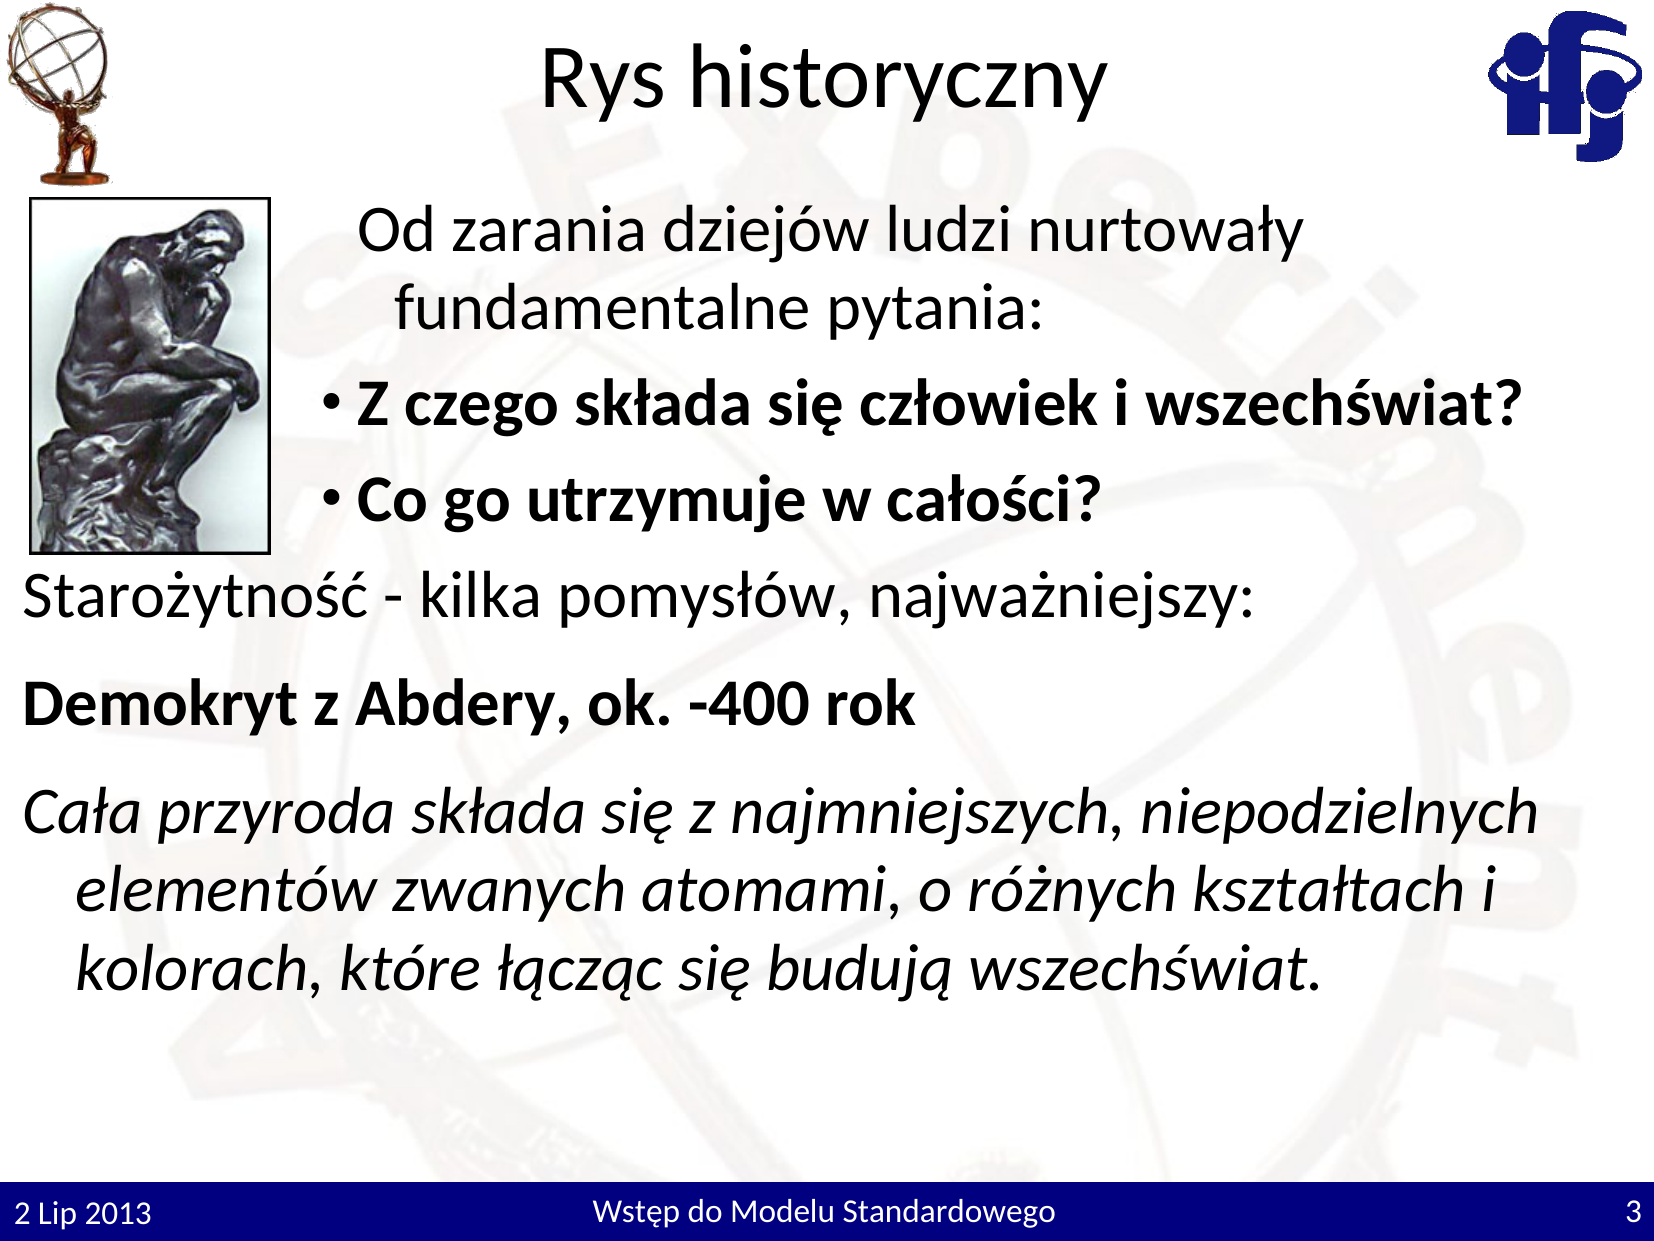

# Rys historyczny
Od zarania dziejów ludzi nurtowały fundamentalne pytania:
Z czego składa się człowiek i wszechświat?
Co go utrzymuje w całości?
Starożytność - kilka pomysłów, najważniejszy:
Demokryt z Abdery, ok. -400 rok
Cała przyroda składa się z najmniejszych, niepodzielnych elementów zwanych atomami, o różnych kształtach i kolorach, które łącząc się budują wszechświat.
Wstęp do Modelu Standardowego
3
2 Lip 2013